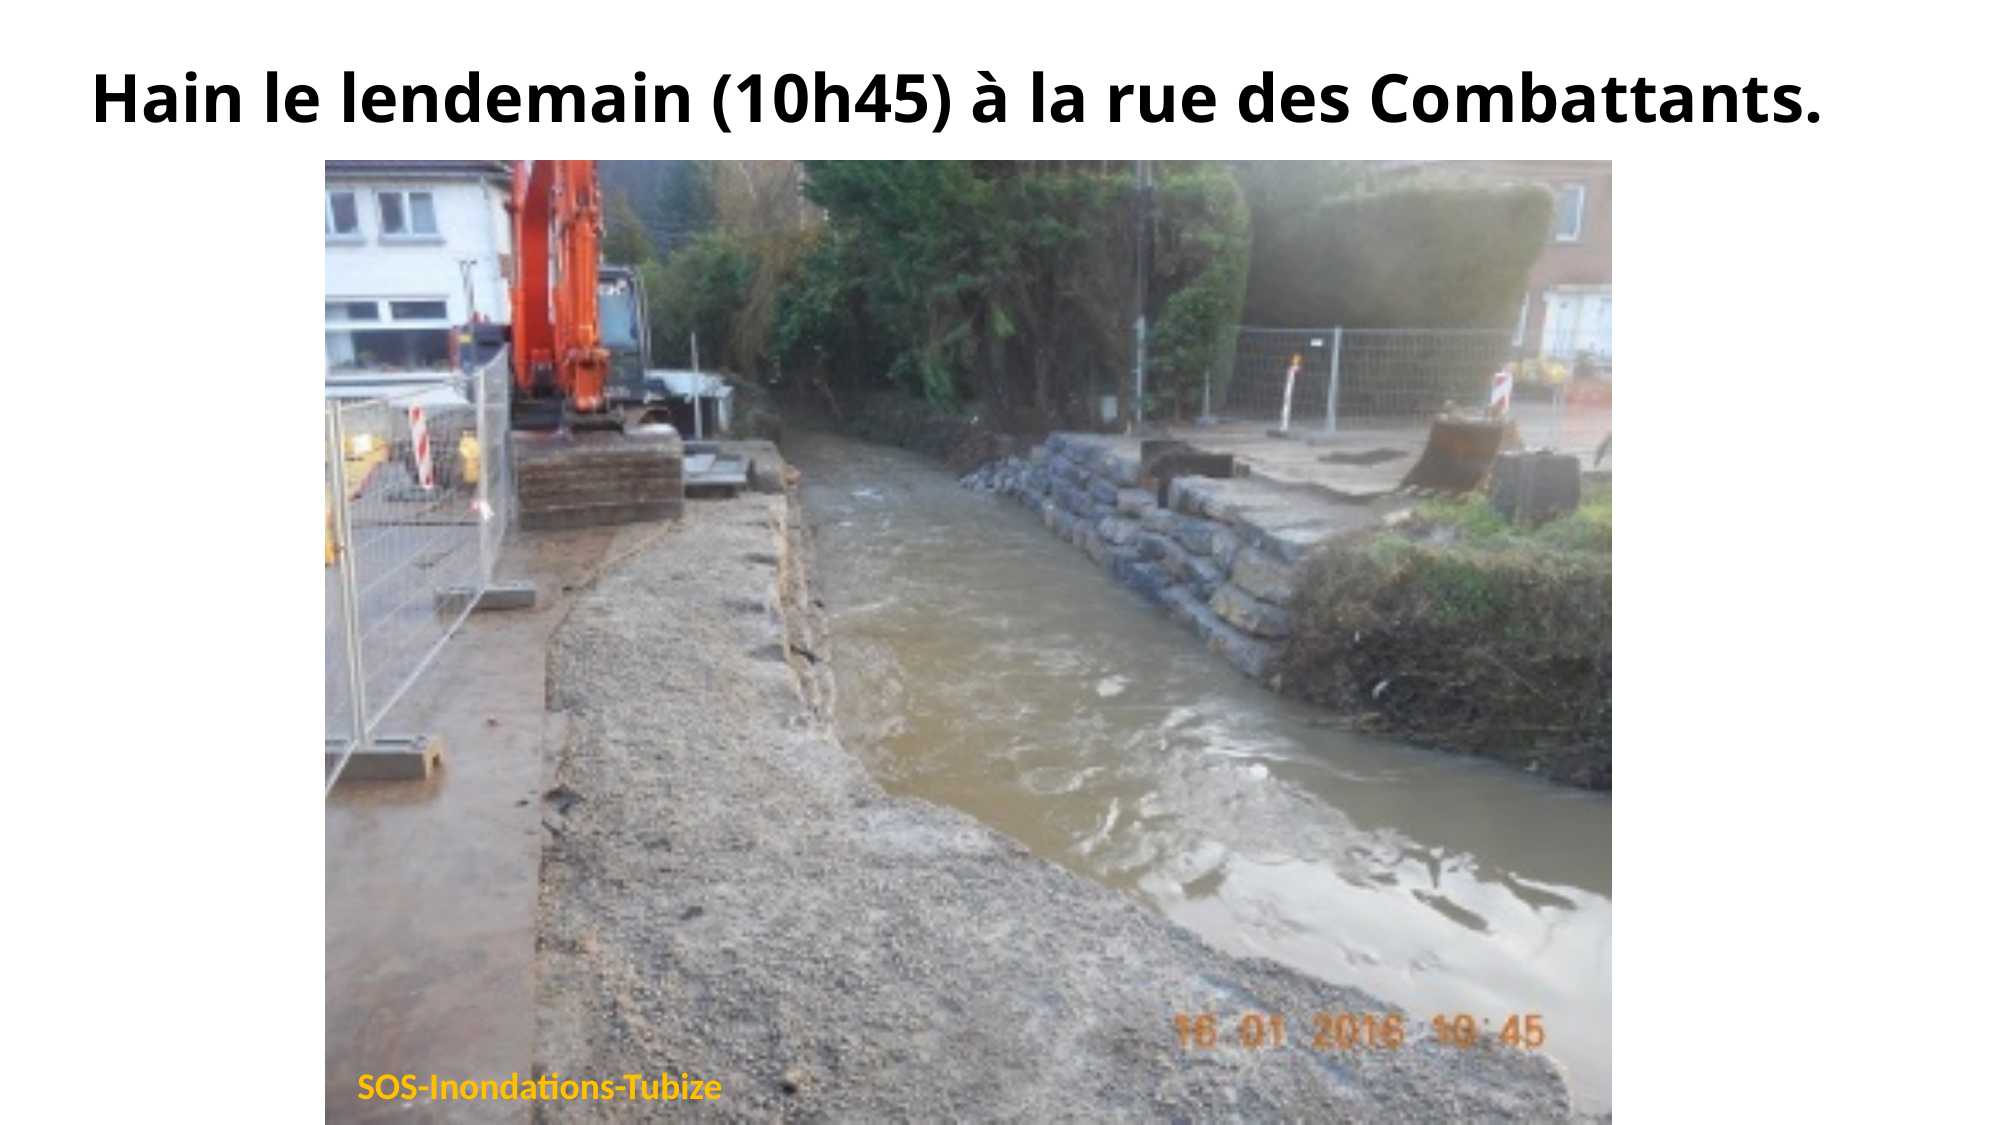

# Hain le lendemain (10h45) à la rue des Combattants.
SOS-Inondations-Tubize